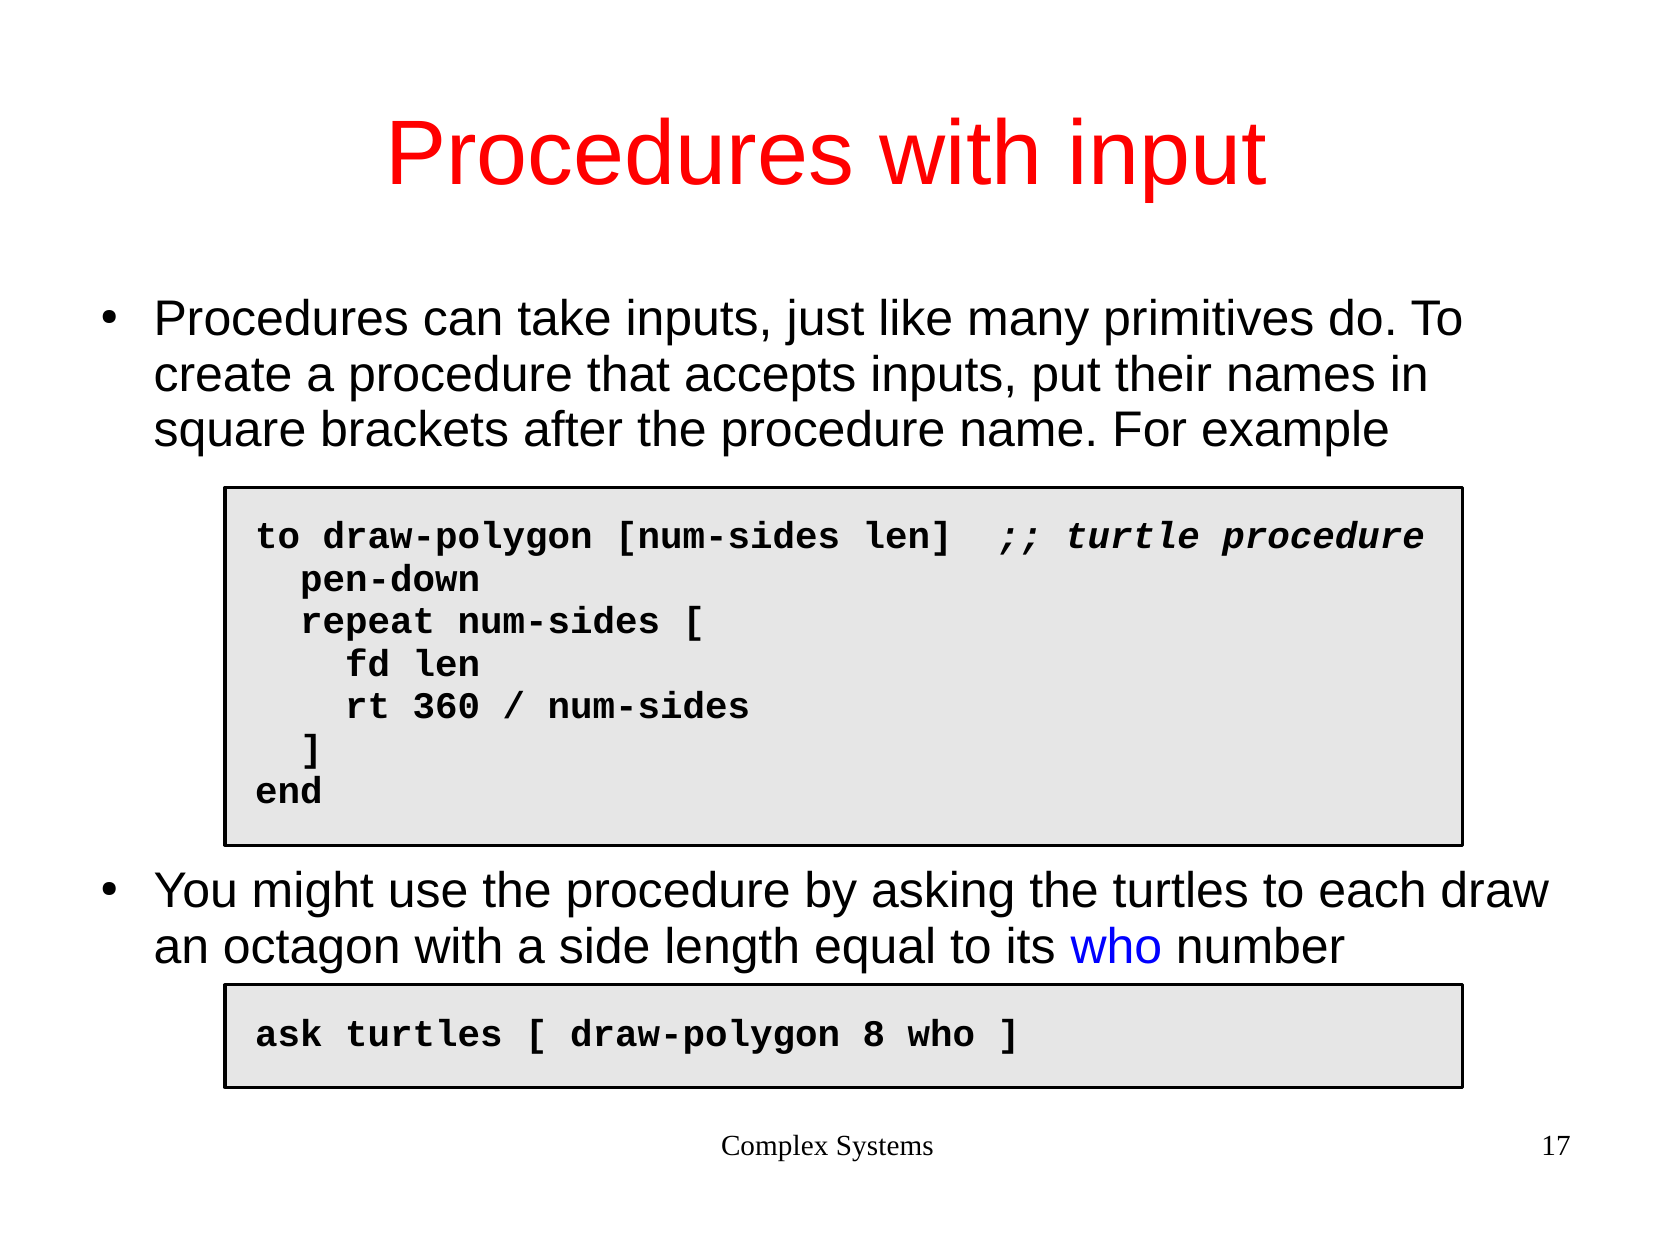

# Procedures with input
Procedures can take inputs, just like many primitives do. To create a procedure that accepts inputs, put their names in square brackets after the procedure name. For example
You might use the procedure by asking the turtles to each draw an octagon with a side length equal to its who number
to draw-polygon [num-sides len] ;; turtle procedure
 pen-down
 repeat num-sides [
 fd len
 rt 360 / num-sides
 ]
end
ask turtles [ draw-polygon 8 who ]
Complex Systems
17